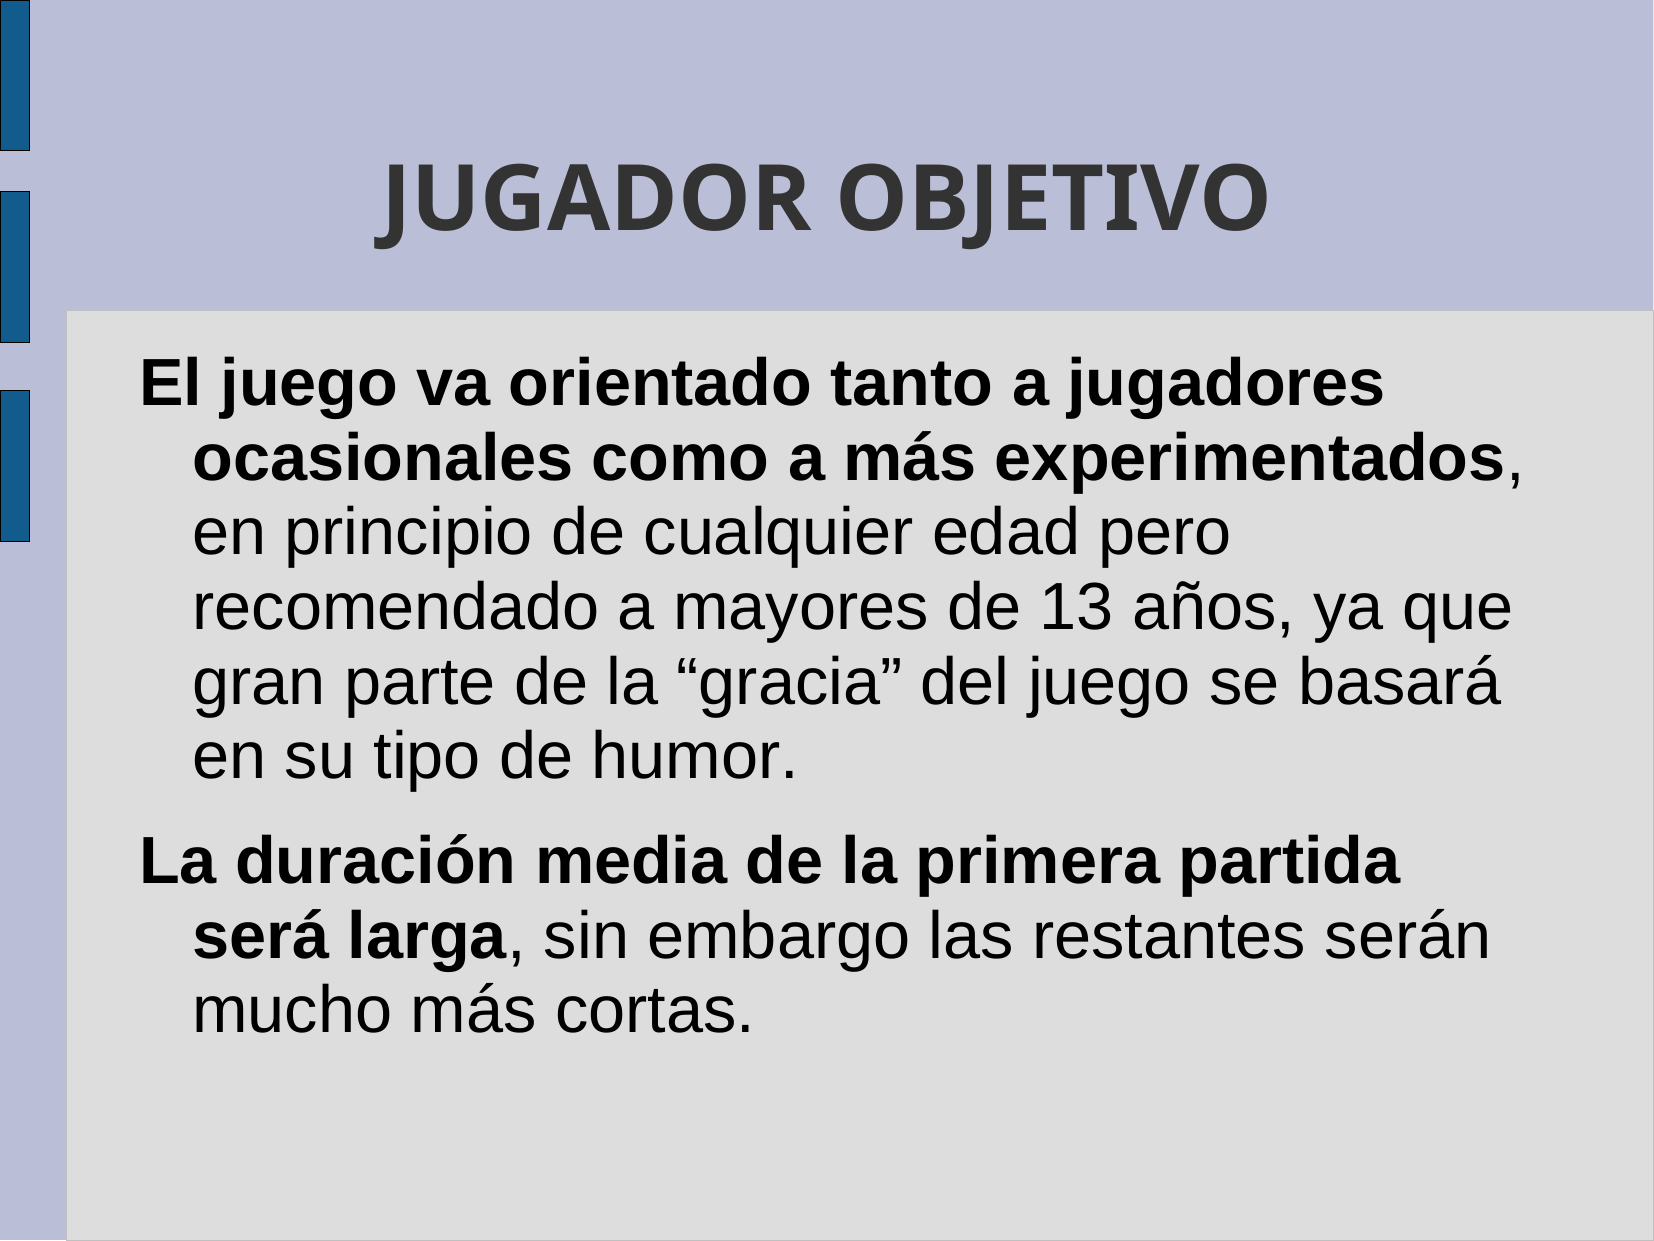

# JUGADOR OBJETIVO
El juego va orientado tanto a jugadores ocasionales como a más experimentados, en principio de cualquier edad pero recomendado a mayores de 13 años, ya que gran parte de la “gracia” del juego se basará en su tipo de humor.
La duración media de la primera partida será larga, sin embargo las restantes serán mucho más cortas.